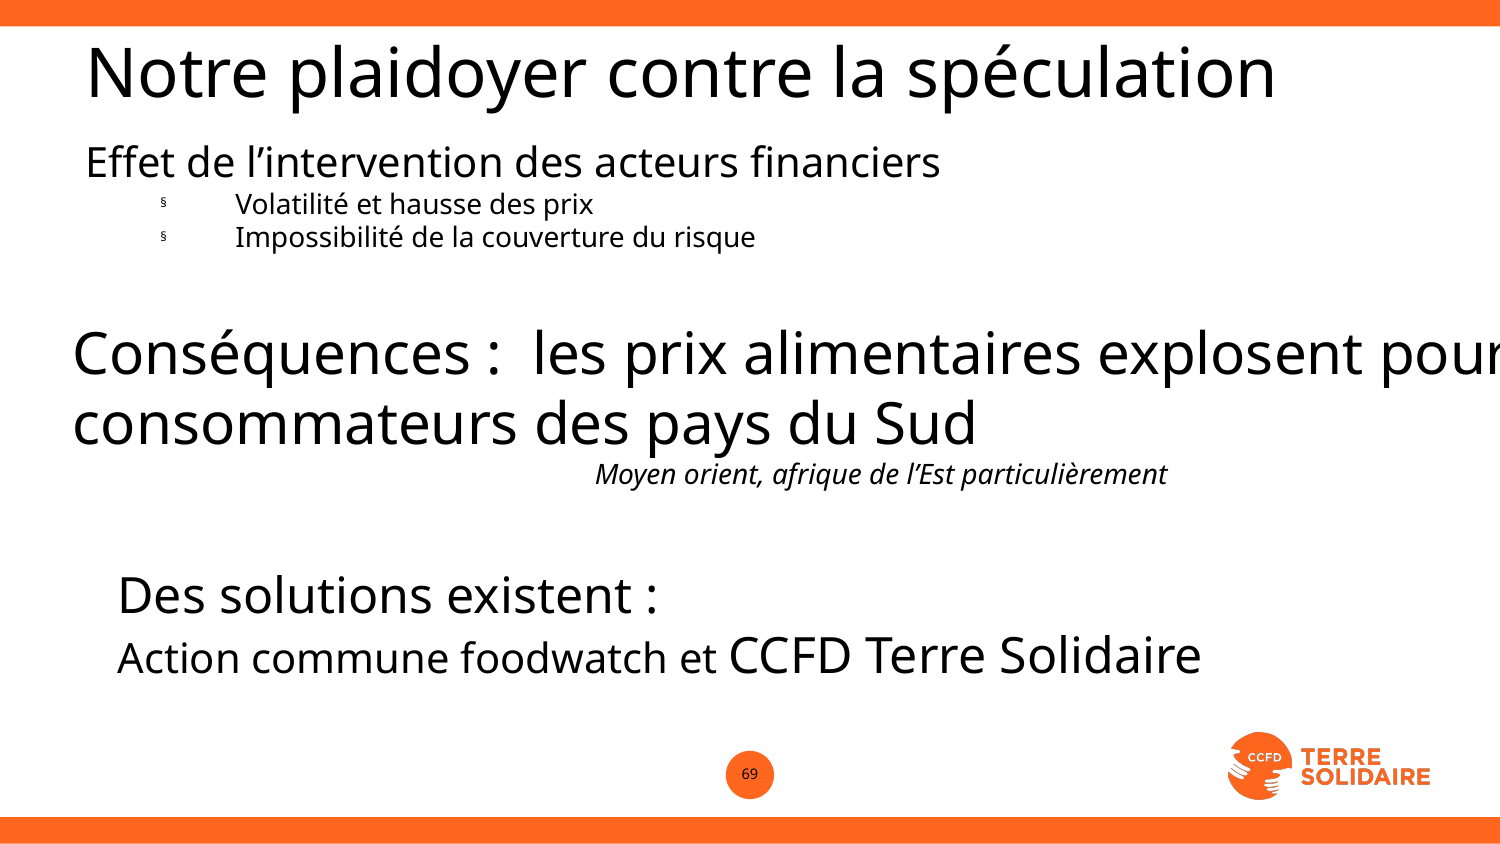

# Notre plaidoyer contre la spéculation
Effet de l’intervention des acteurs financiers
Volatilité et hausse des prix
Impossibilité de la couverture du risque
Conséquences : les prix alimentaires explosent pour les consommateurs des pays du Sud
Moyen orient, afrique de l’Est particulièrement
Des solutions existent :
Action commune foodwatch et CCFD Terre Solidaire
02/09/2023 CCFD Terre Solidaire